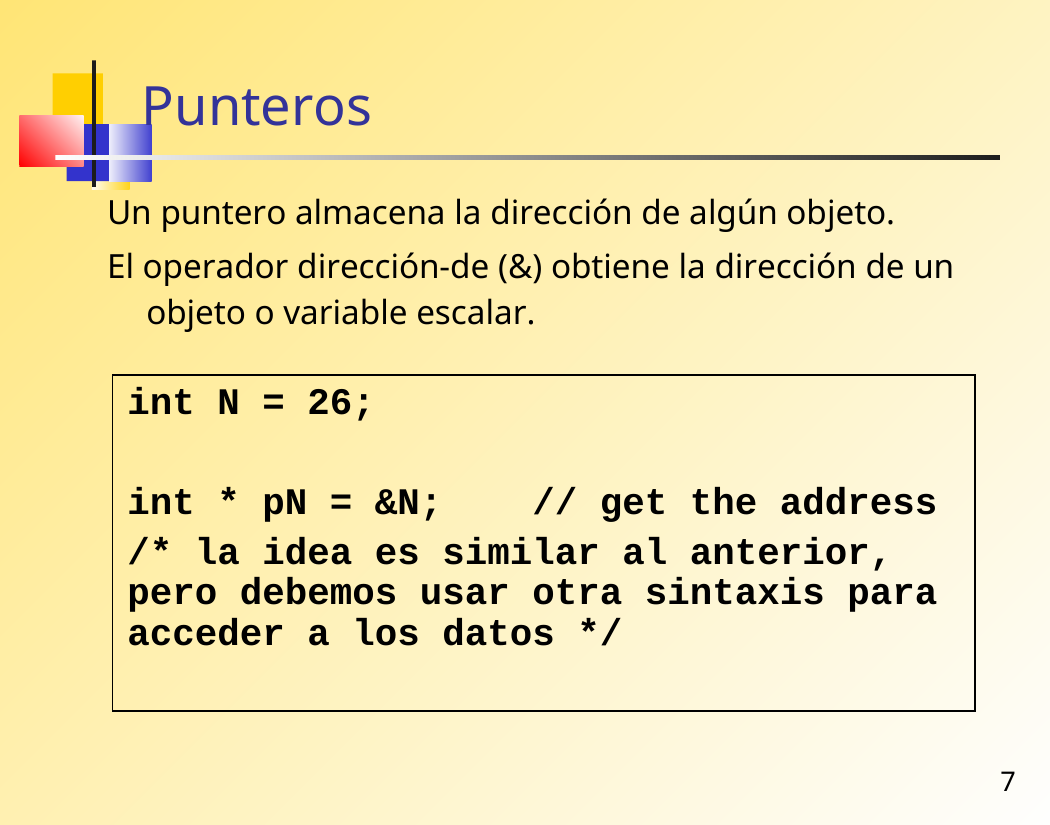

# Punteros
Un puntero almacena la dirección de algún objeto.
El operador dirección-de (&) obtiene la dirección de un objeto o variable escalar.
int N = 26;
int * pN = &N; // get the address
/* la idea es similar al anterior, pero debemos usar otra sintaxis para acceder a los datos */
7